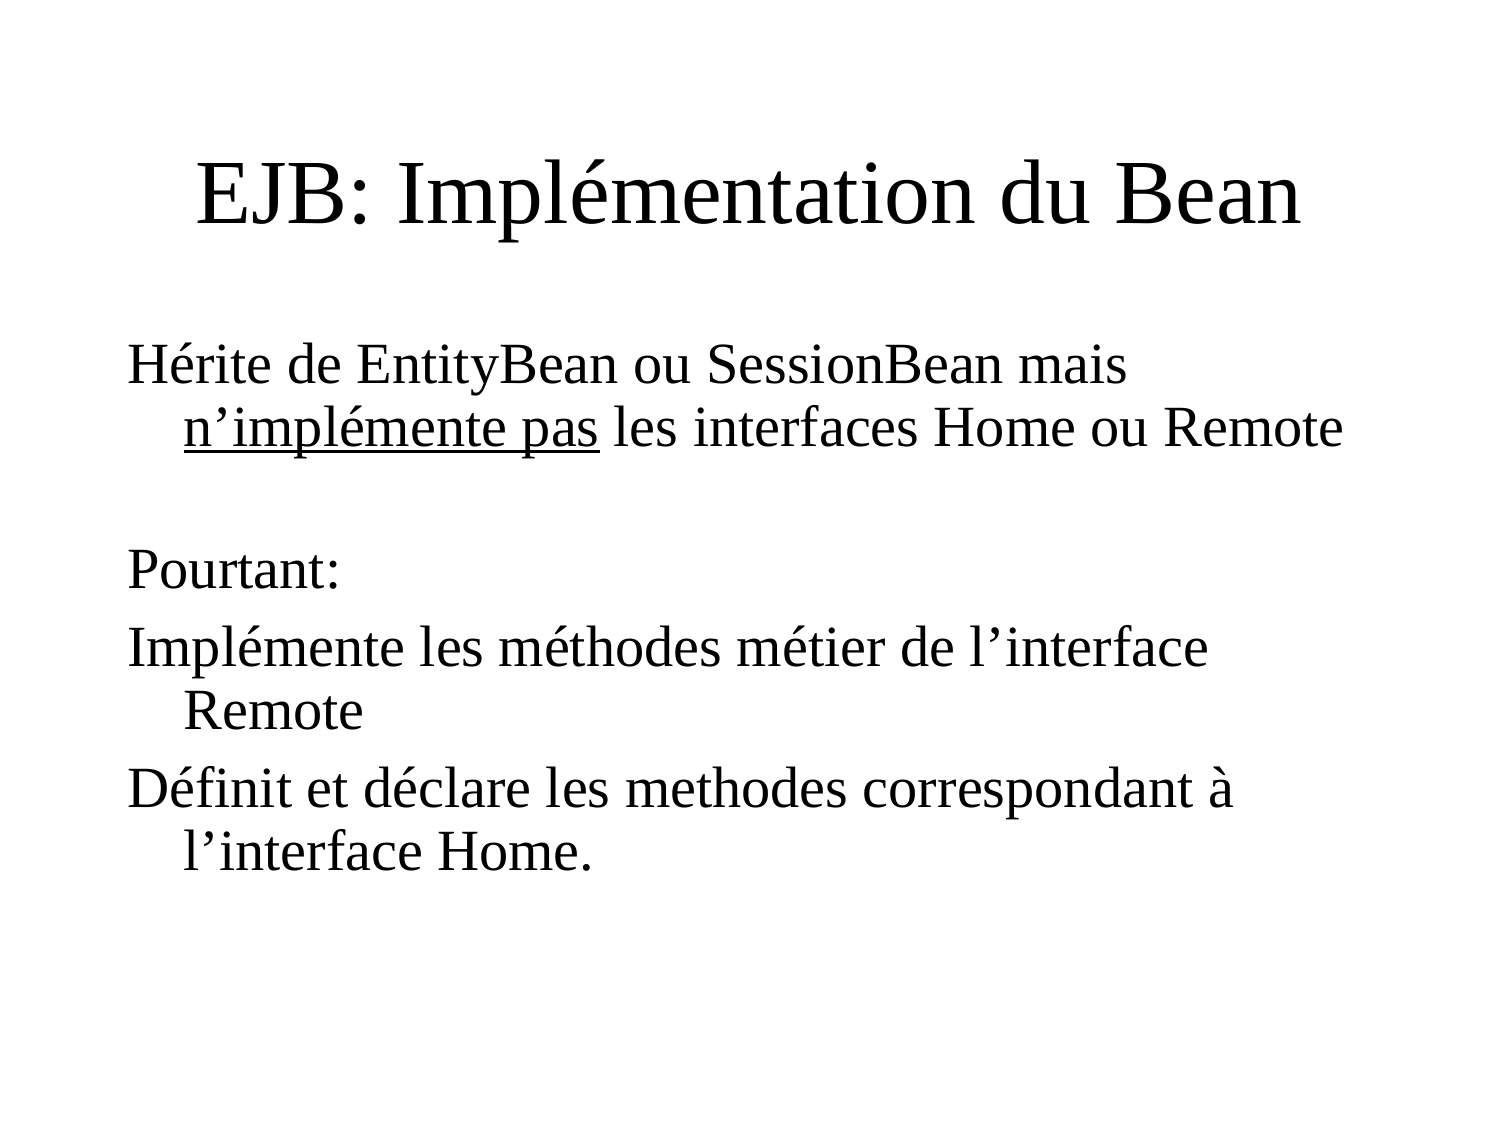

# EJB: Implémentation du Bean
Hérite de EntityBean ou SessionBean mais n’implémente pas les interfaces Home ou Remote
Pourtant:
Implémente les méthodes métier de l’interface Remote
Définit et déclare les methodes correspondant à l’interface Home.